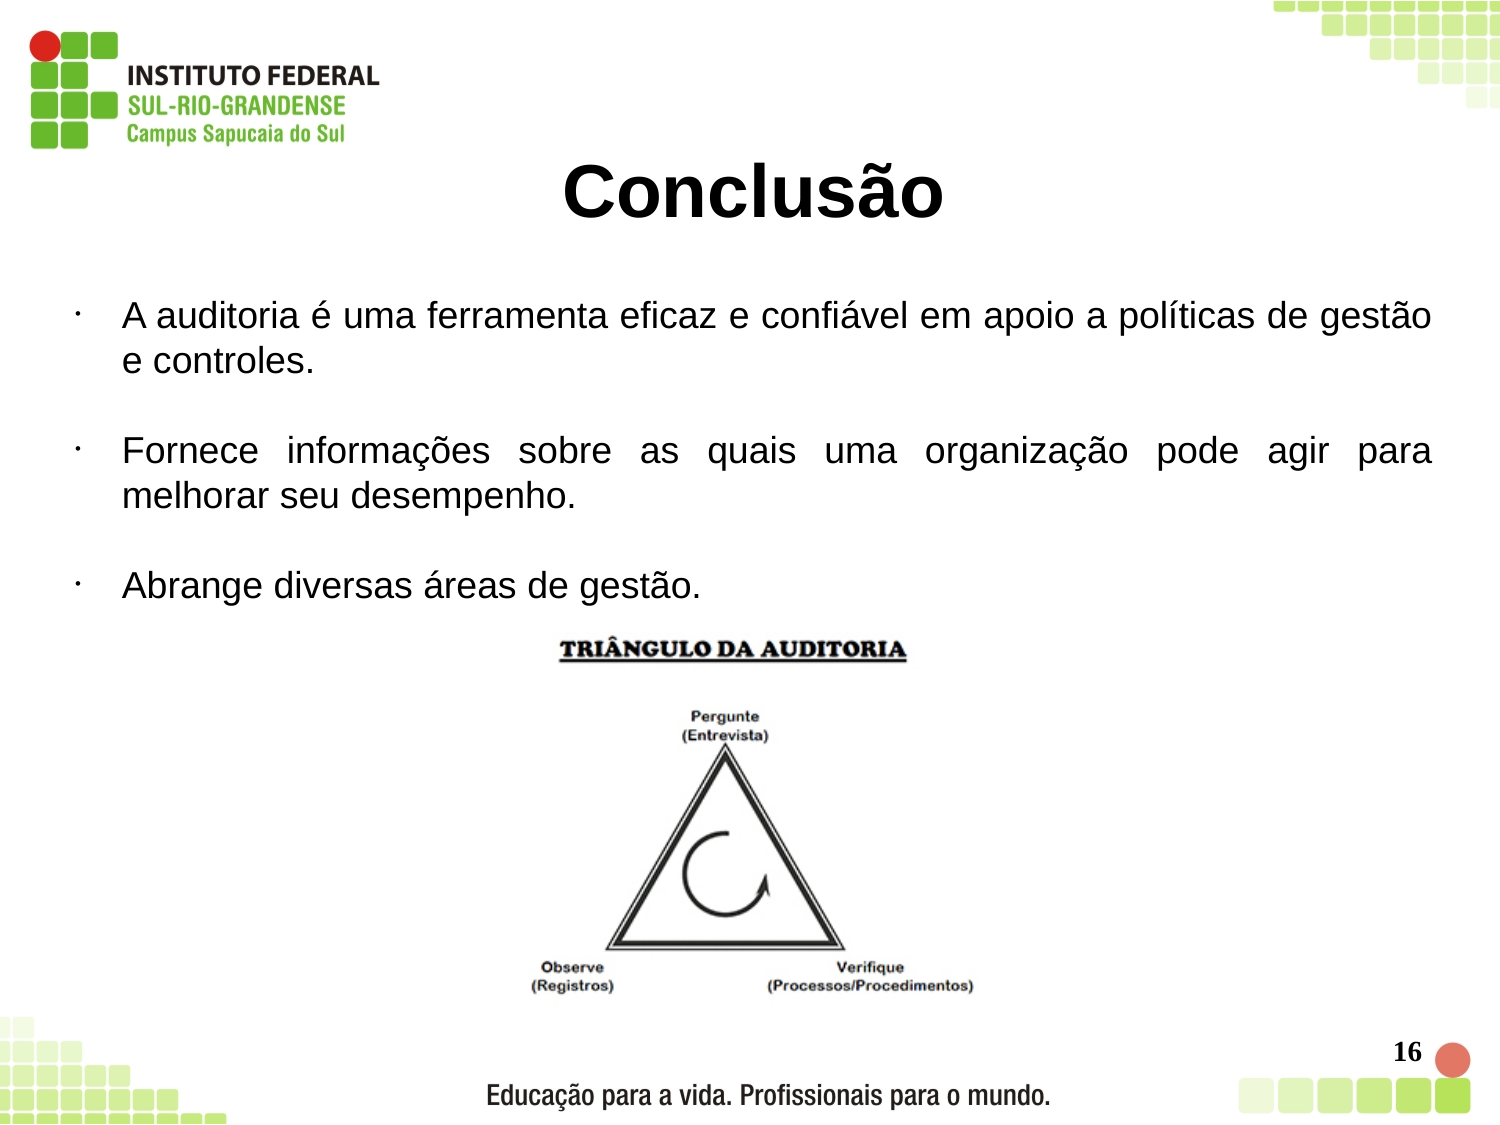

Conclusão
A auditoria é uma ferramenta eficaz e confiável em apoio a políticas de gestão e controles.
Fornece informações sobre as quais uma organização pode agir para melhorar seu desempenho.
Abrange diversas áreas de gestão.